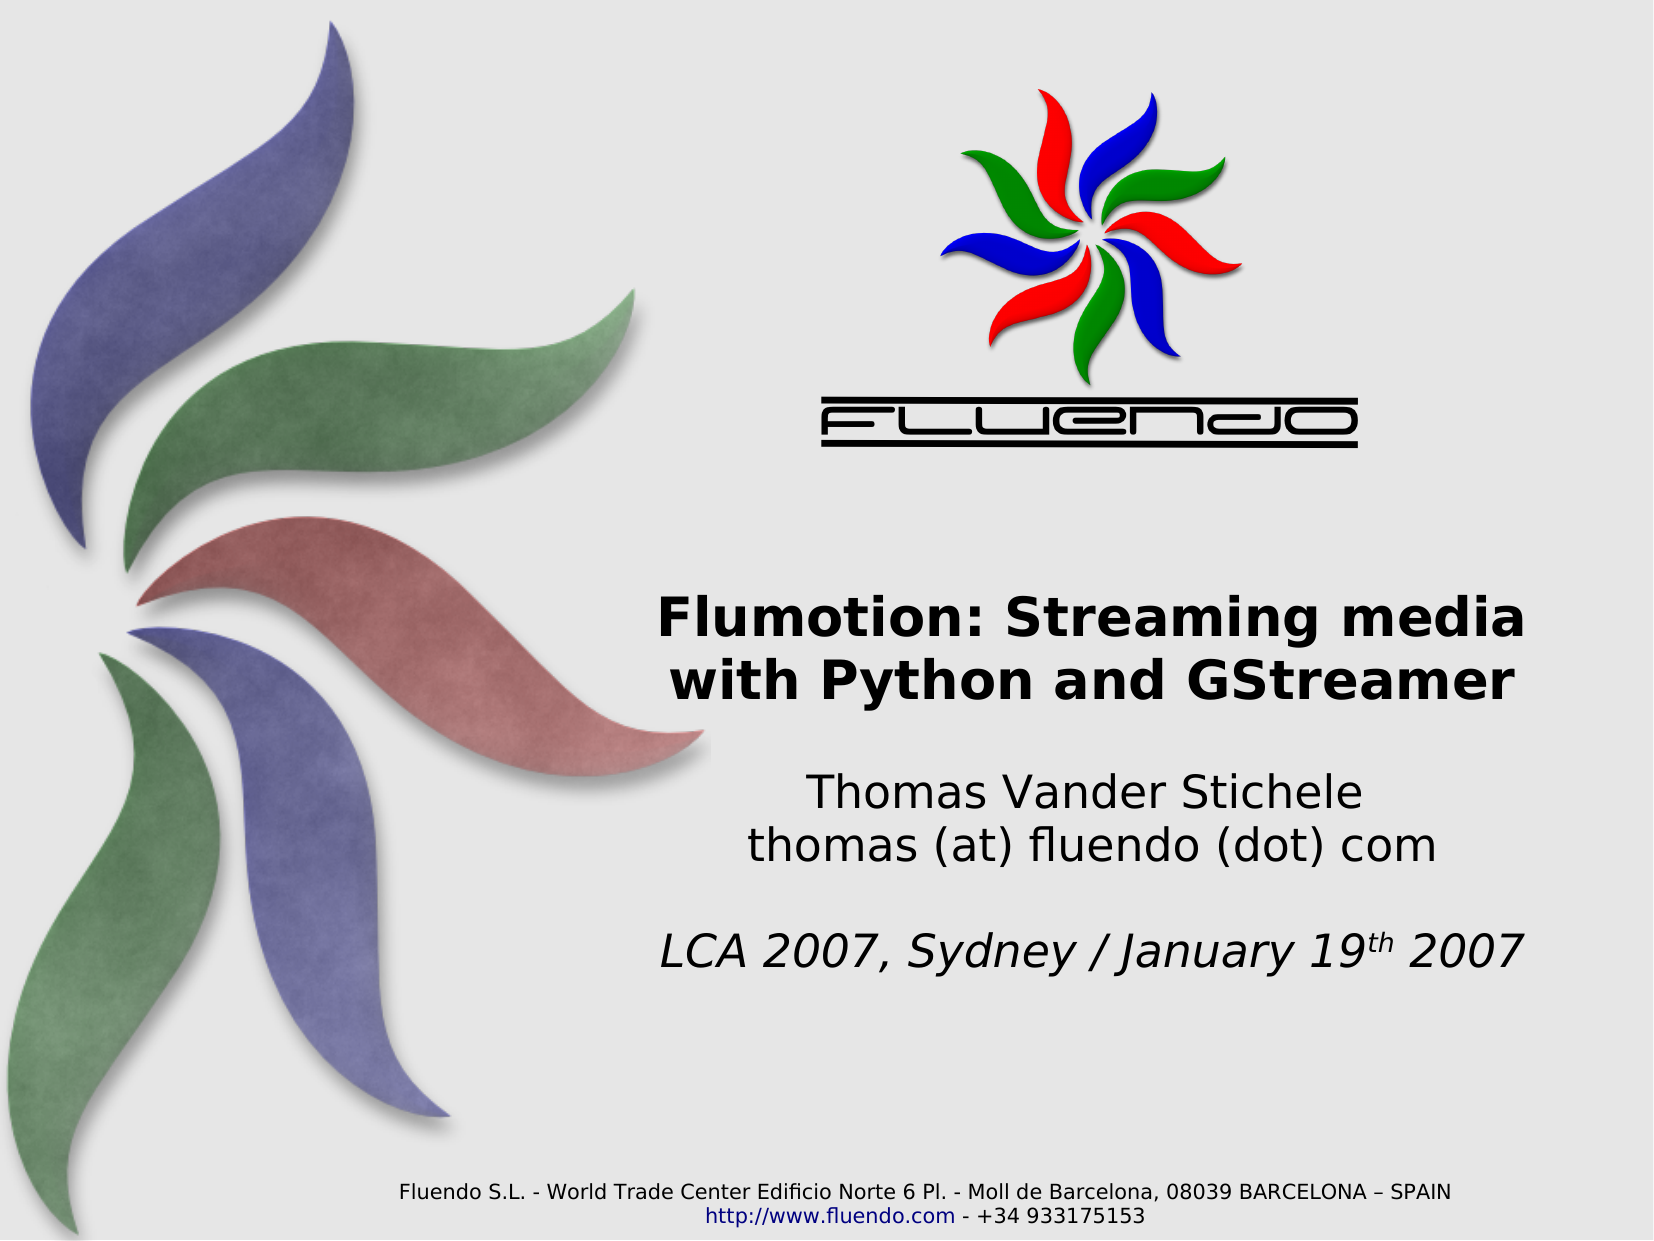

Flumotion: Streaming media with Python and GStreamer
Thomas Vander Stichele
thomas (at) fluendo (dot) com
LCA 2007, Sydney / January 19th 2007